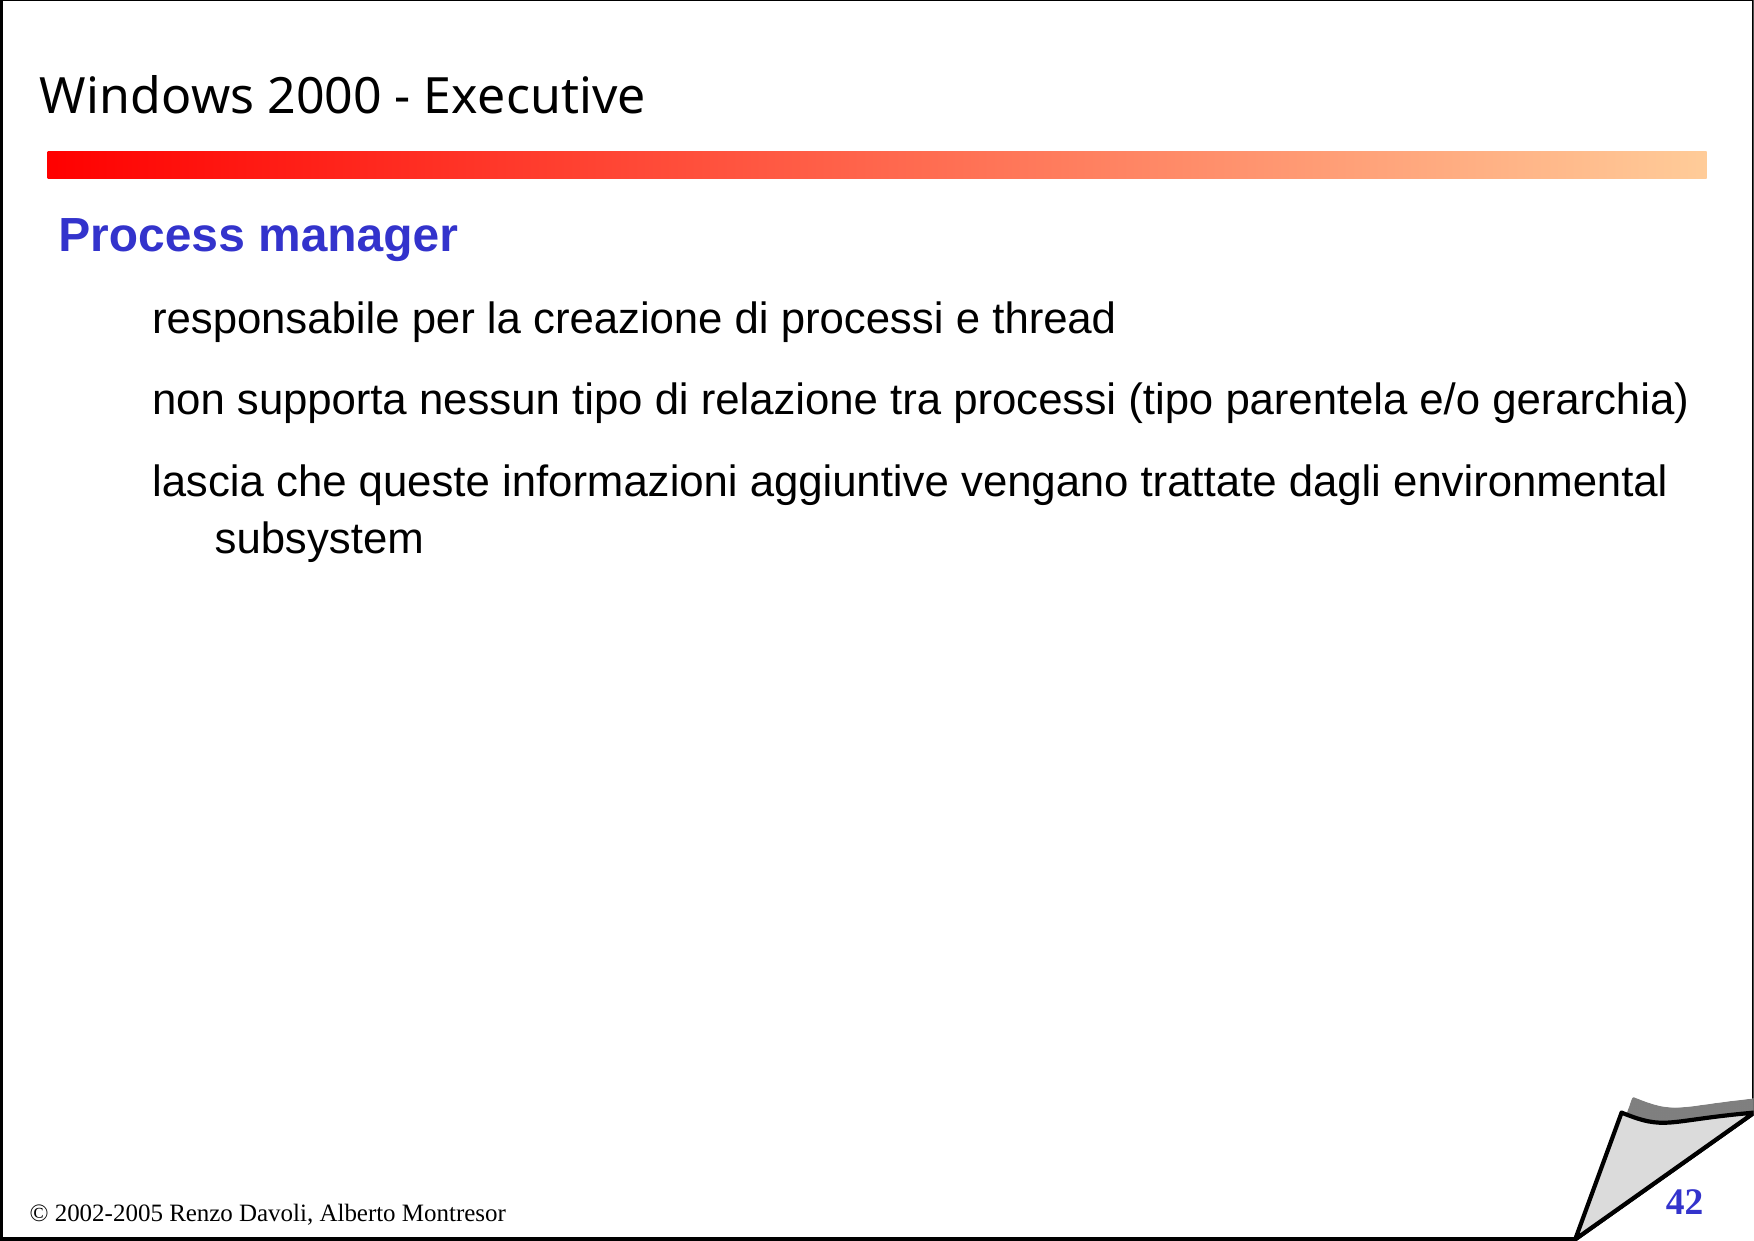

# Windows 2000 - Executive
Process manager
responsabile per la creazione di processi e thread
non supporta nessun tipo di relazione tra processi (tipo parentela e/o gerarchia)
lascia che queste informazioni aggiuntive vengano trattate dagli environmental subsystem